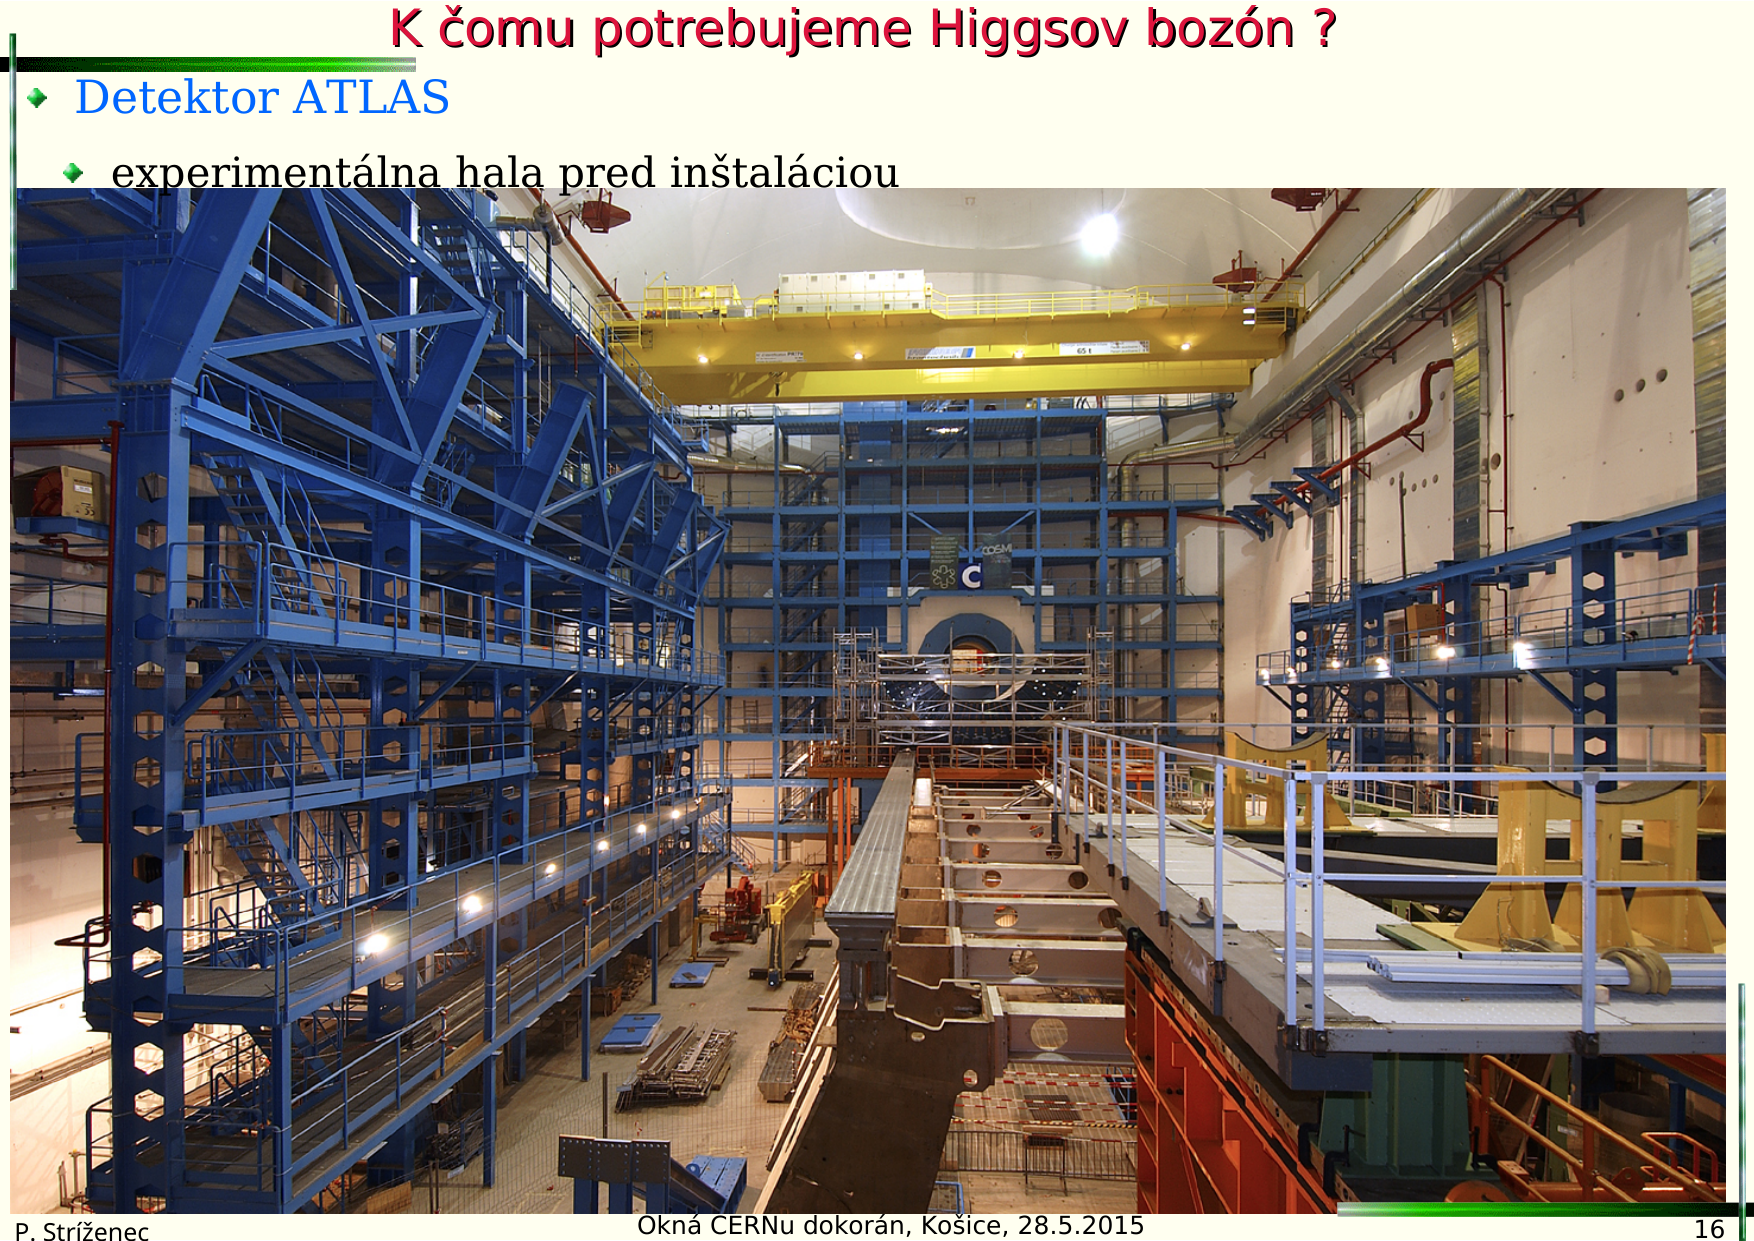

K čomu potrebujeme Higgsov bozón ?
# Detektor ATLAS
experimentálna hala pred inštaláciou
Okná CERNu dokorán, Košice, 28.5.2015
P. Stríženec